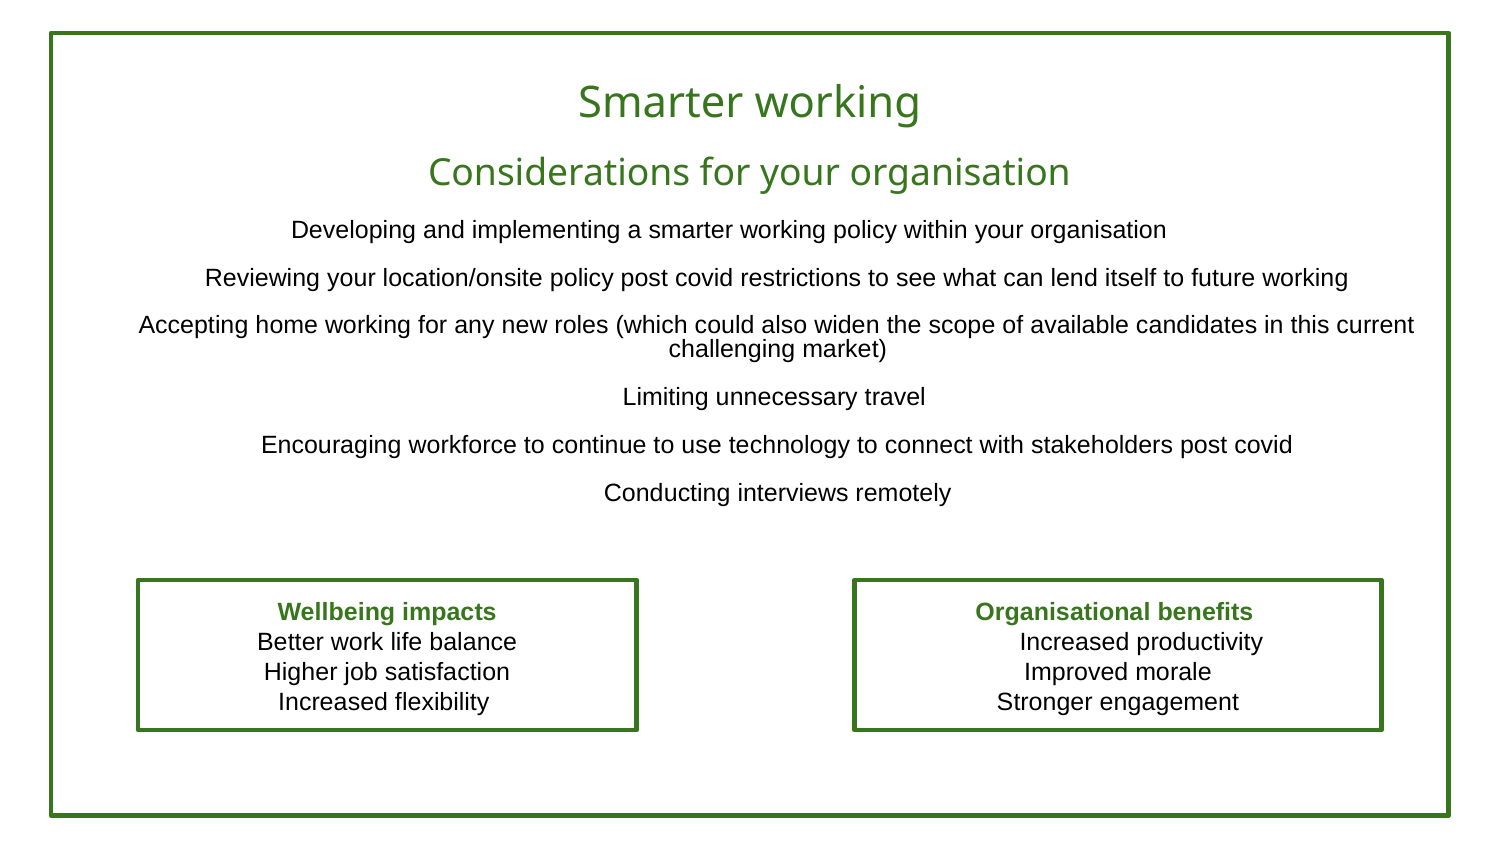

# Smarter working
Considerations for your organisation
Developing and implementing a smarter working policy within your organisation
Reviewing your location/onsite policy post covid restrictions to see what can lend itself to future working
Accepting home working for any new roles (which could also widen the scope of available candidates in this current challenging market)
Limiting unnecessary travel
Encouraging workforce to continue to use technology to connect with stakeholders post covid
Conducting interviews remotely
Wellbeing impacts
Better work life balance
Higher job satisfaction
Increased flexibility
Organisational benefits
Increased productivity
Improved morale
Stronger engagement